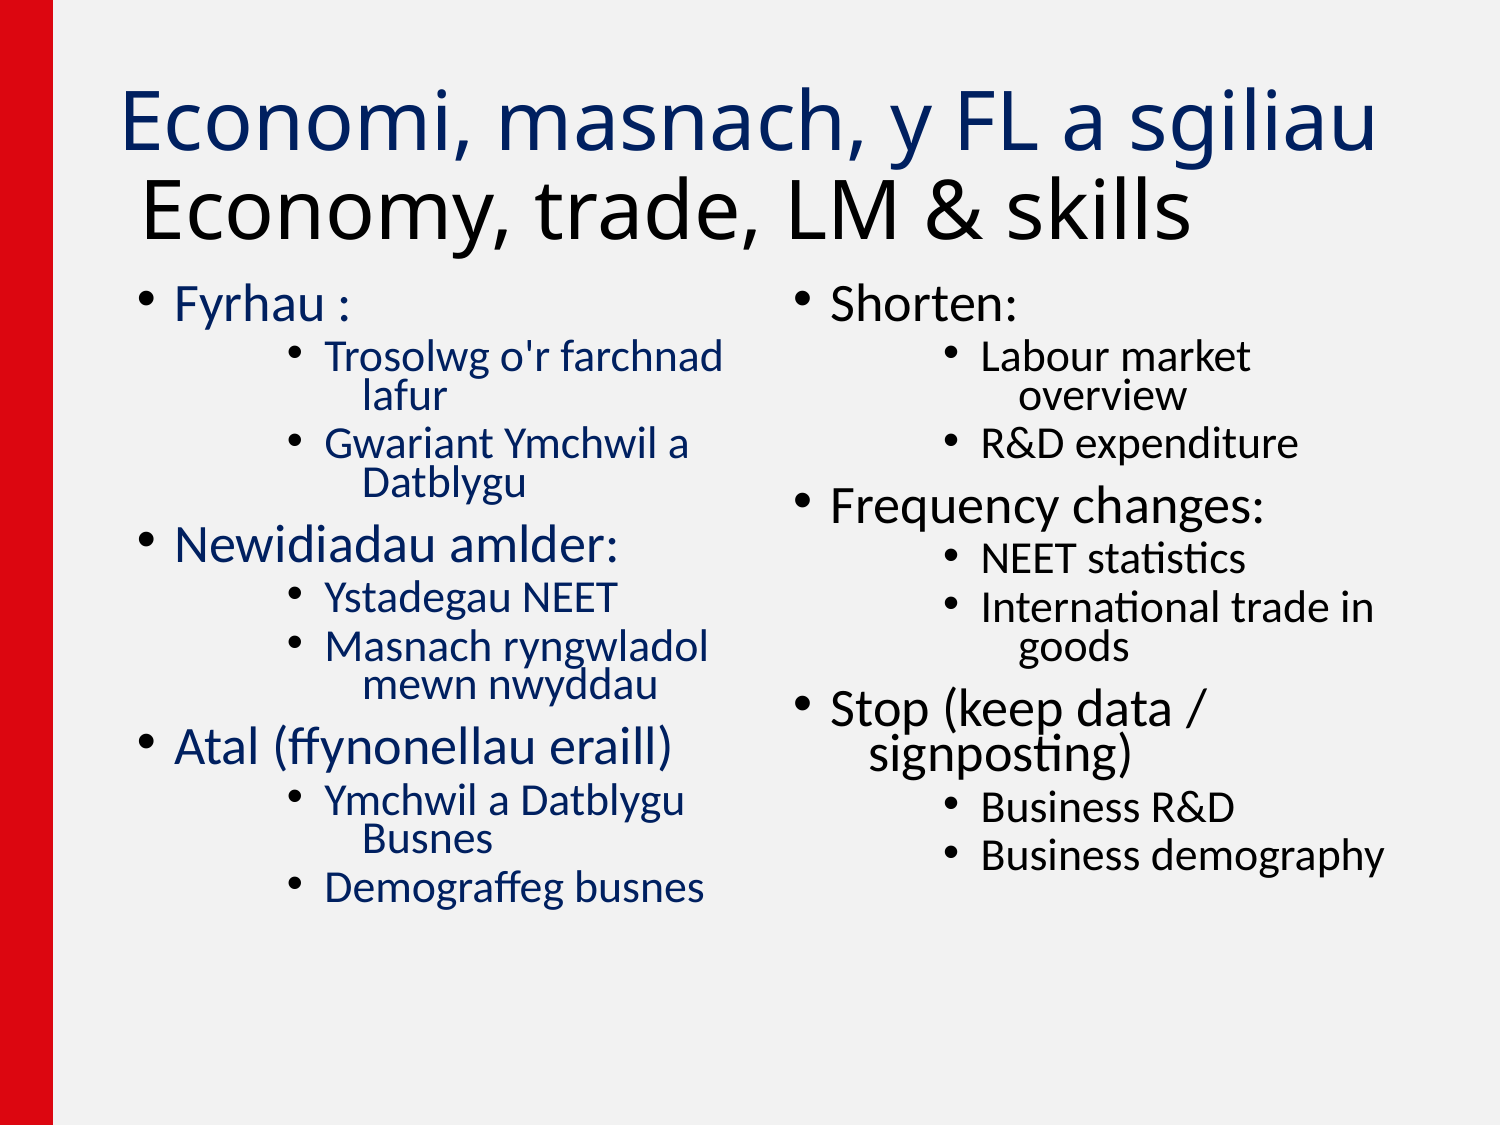

Economi, masnach, y FL a sgiliau Economy, trade, LM & skills
Fyrhau :
Trosolwg o'r farchnad lafur
Gwariant Ymchwil a Datblygu
Newidiadau amlder:
Ystadegau NEET
Masnach ryngwladol mewn nwyddau
Atal (ffynonellau eraill)
Ymchwil a Datblygu Busnes
Demograffeg busnes
# Shorten:
Labour market overview
R&D expenditure
Frequency changes:
NEET statistics
International trade in goods
Stop (keep data / signposting)
Business R&D
Business demography